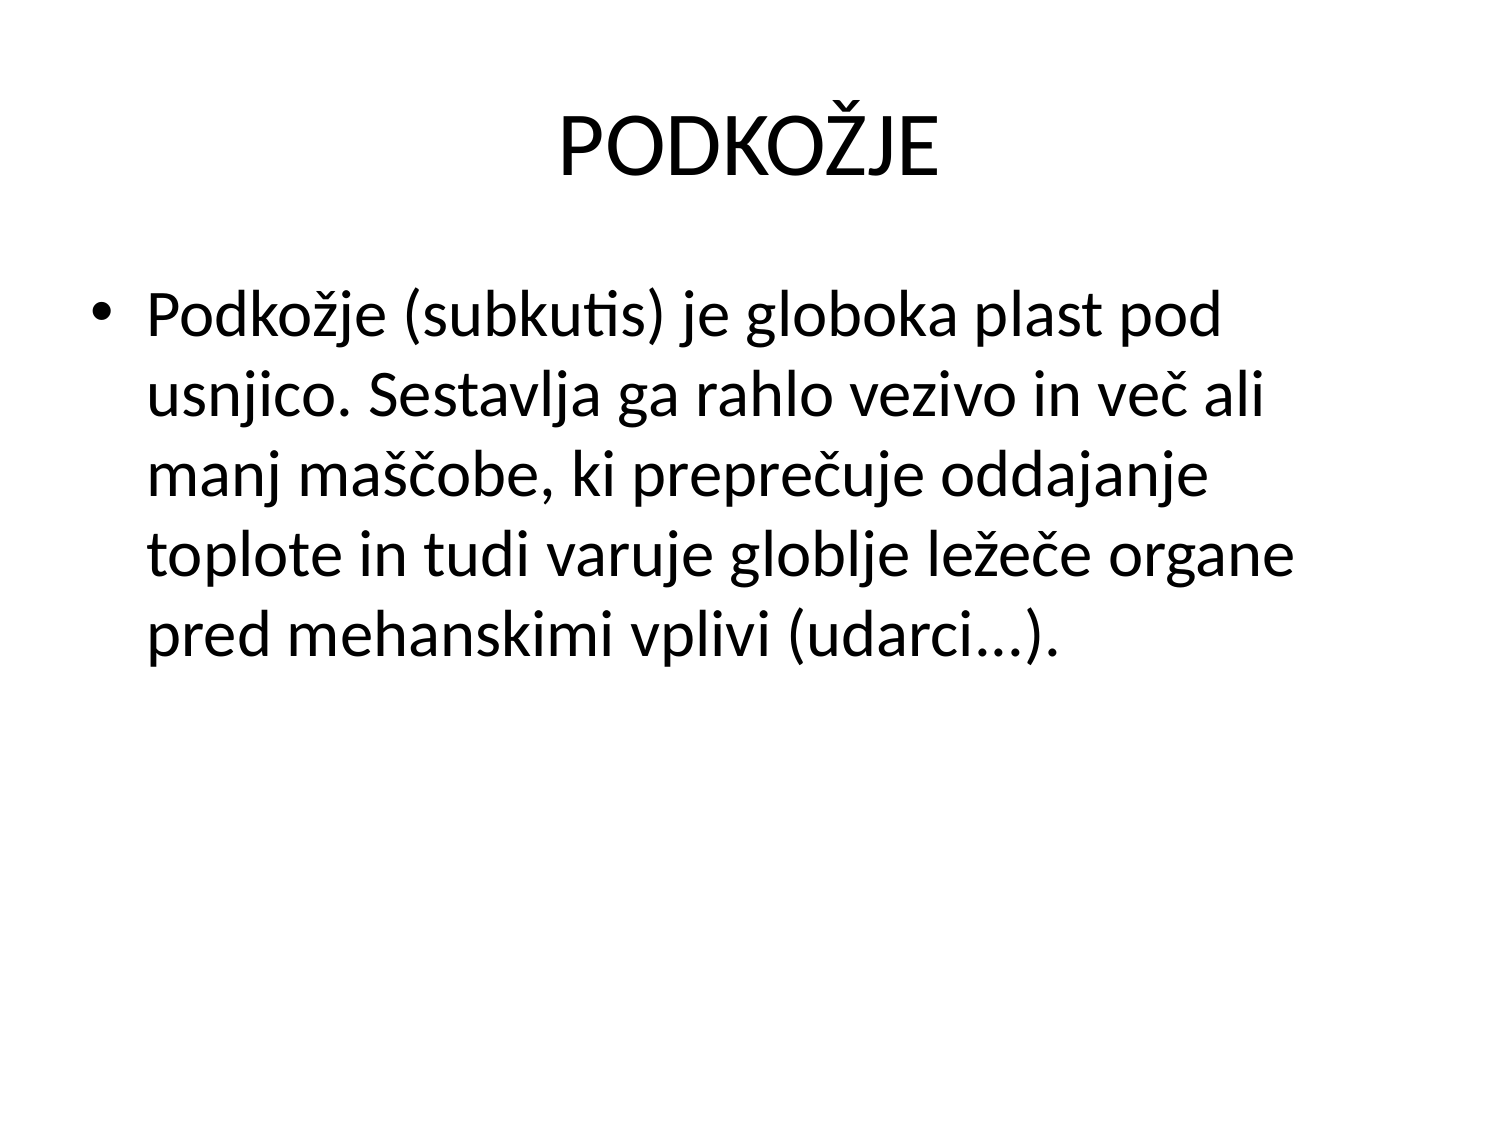

# PODKOŽJE
Podkožje (subkutis) je globoka plast pod usnjico. Sestavlja ga rahlo vezivo in več ali manj maščobe, ki preprečuje oddajanje toplote in tudi varuje globlje ležeče organe pred mehanskimi vplivi (udarci...).